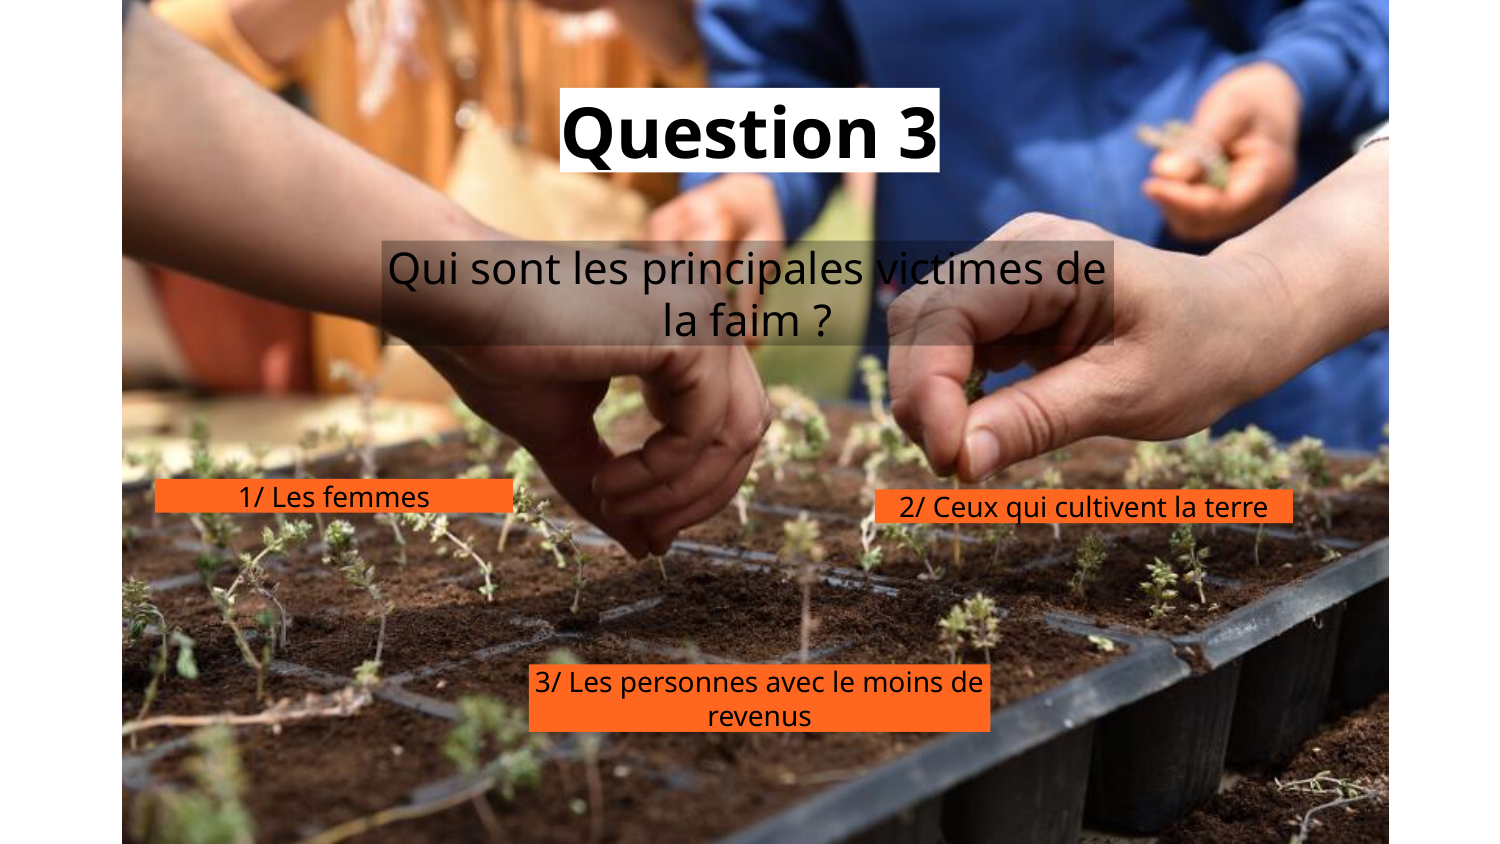

Question 3
Qui sont les principales victimes de la faim ?
1/ Les femmes
​2/ Ceux qui cultivent la terre
3/ Les personnes avec le moins de revenus